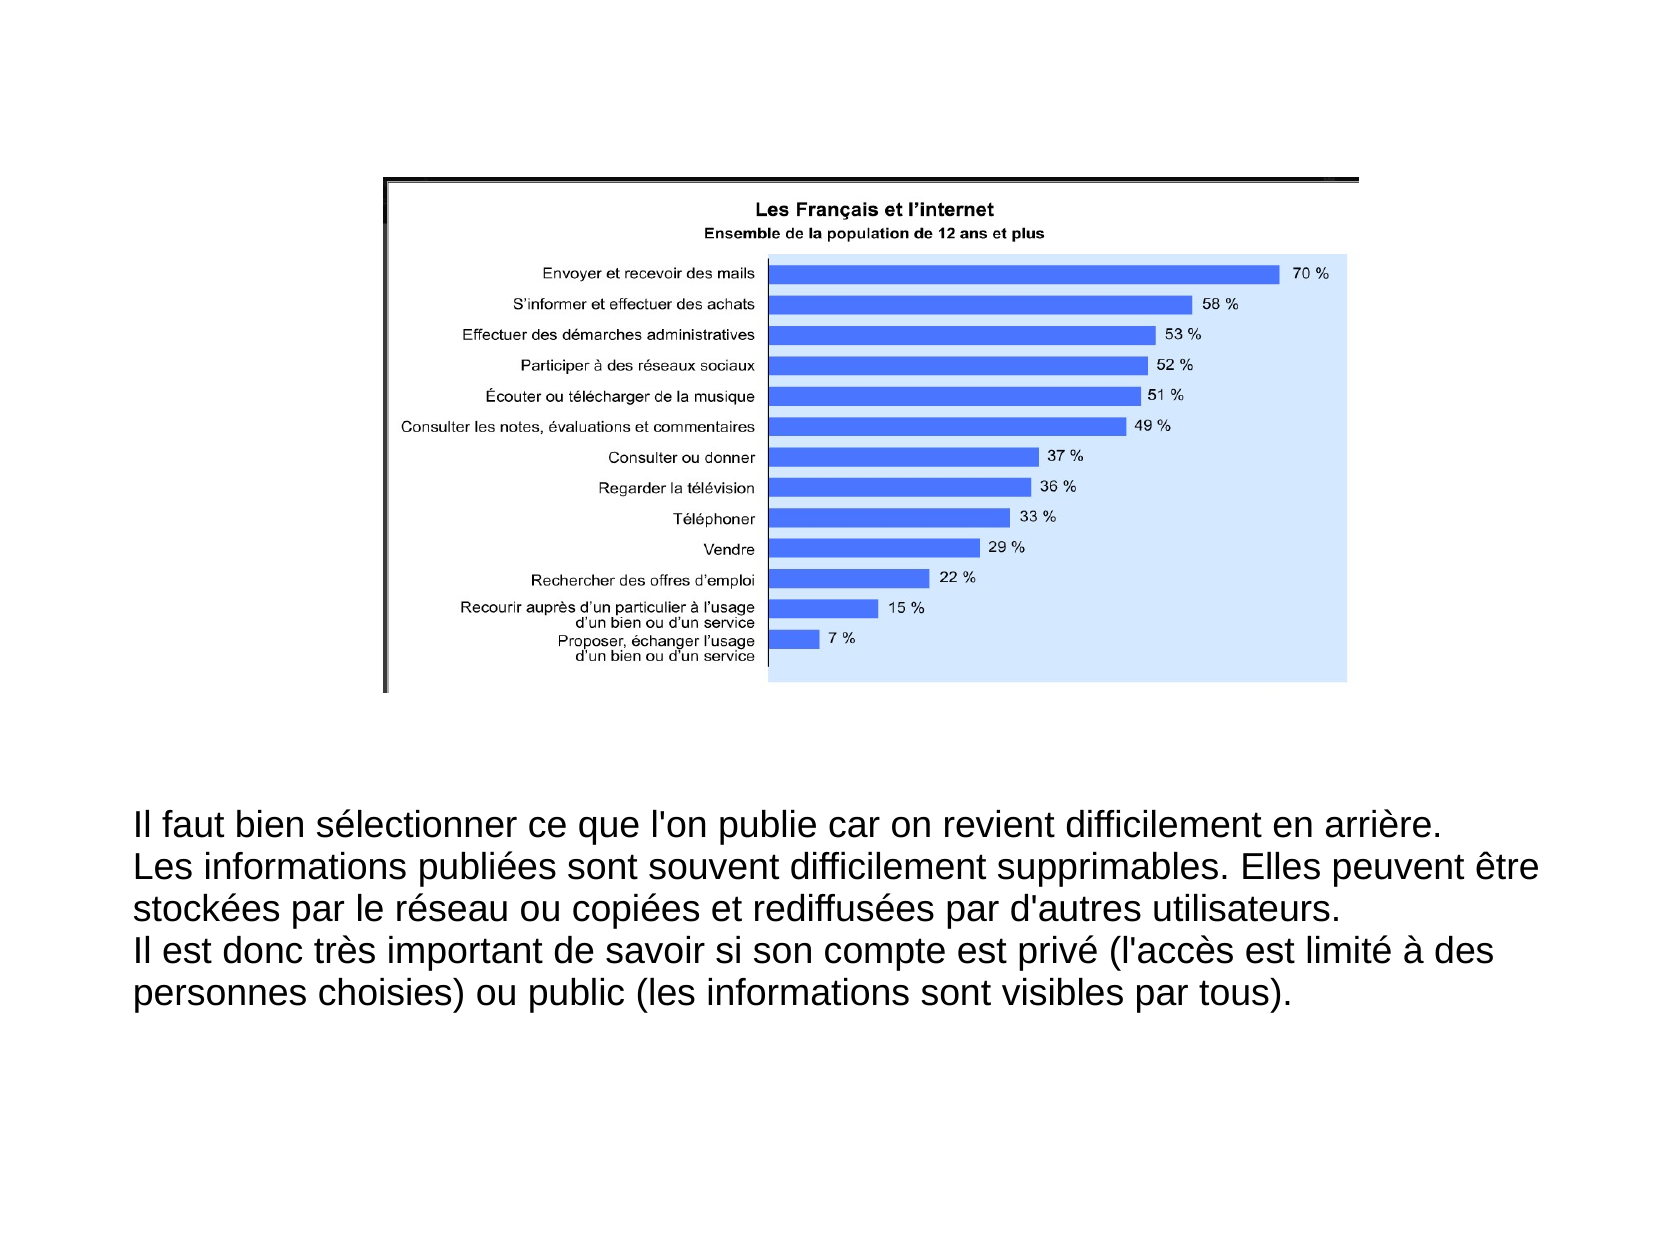

Il faut bien sélectionner ce que l'on publie car on revient difficilement en arrière.
Les informations publiées sont souvent difficilement supprimables. Elles peuvent être stockées par le réseau ou copiées et rediffusées par d'autres utilisateurs.
Il est donc très important de savoir si son compte est privé (l'accès est limité à des personnes choisies) ou public (les informations sont visibles par tous).